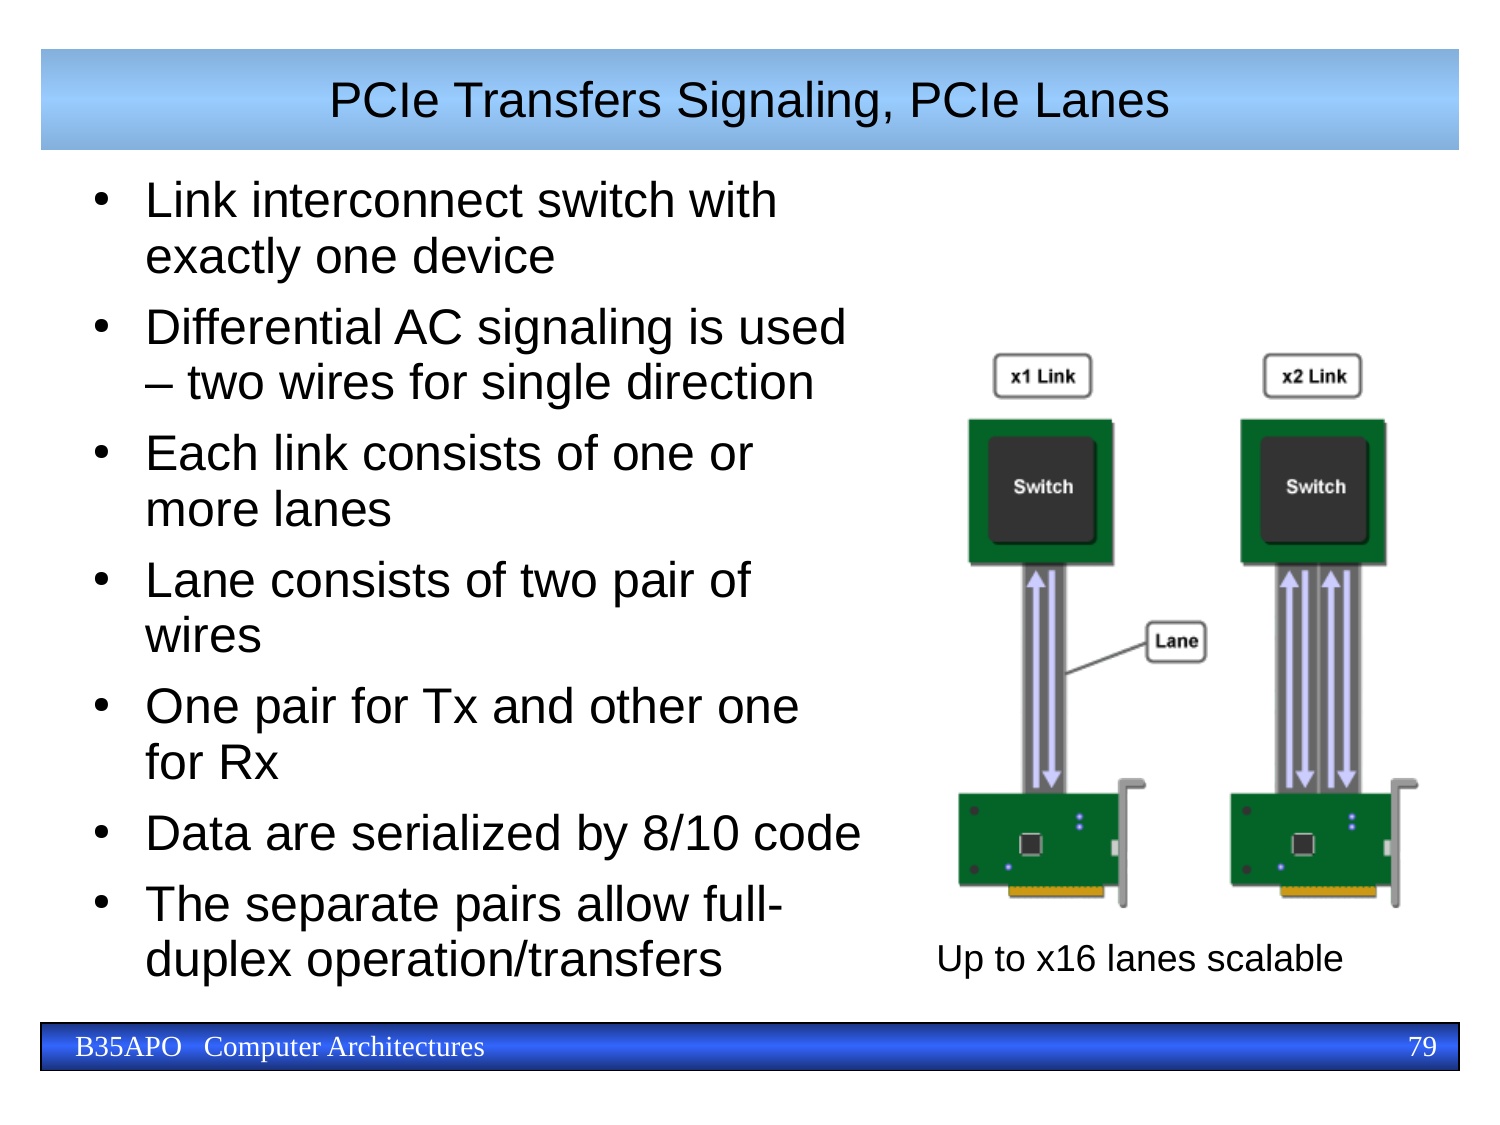

# PCIe Transfers Signaling, PCIe Lanes
Link interconnect switch with exactly one device
Differential AC signaling is used – two wires for single direction
Each link consists of one or more lanes
Lane consists of two pair of wires
One pair for Tx and other one for Rx
Data are serialized by 8/10 code
The separate pairs allow full-duplex operation/transfers
Up to x16 lanes scalable
B35APO Computer Architectures
79